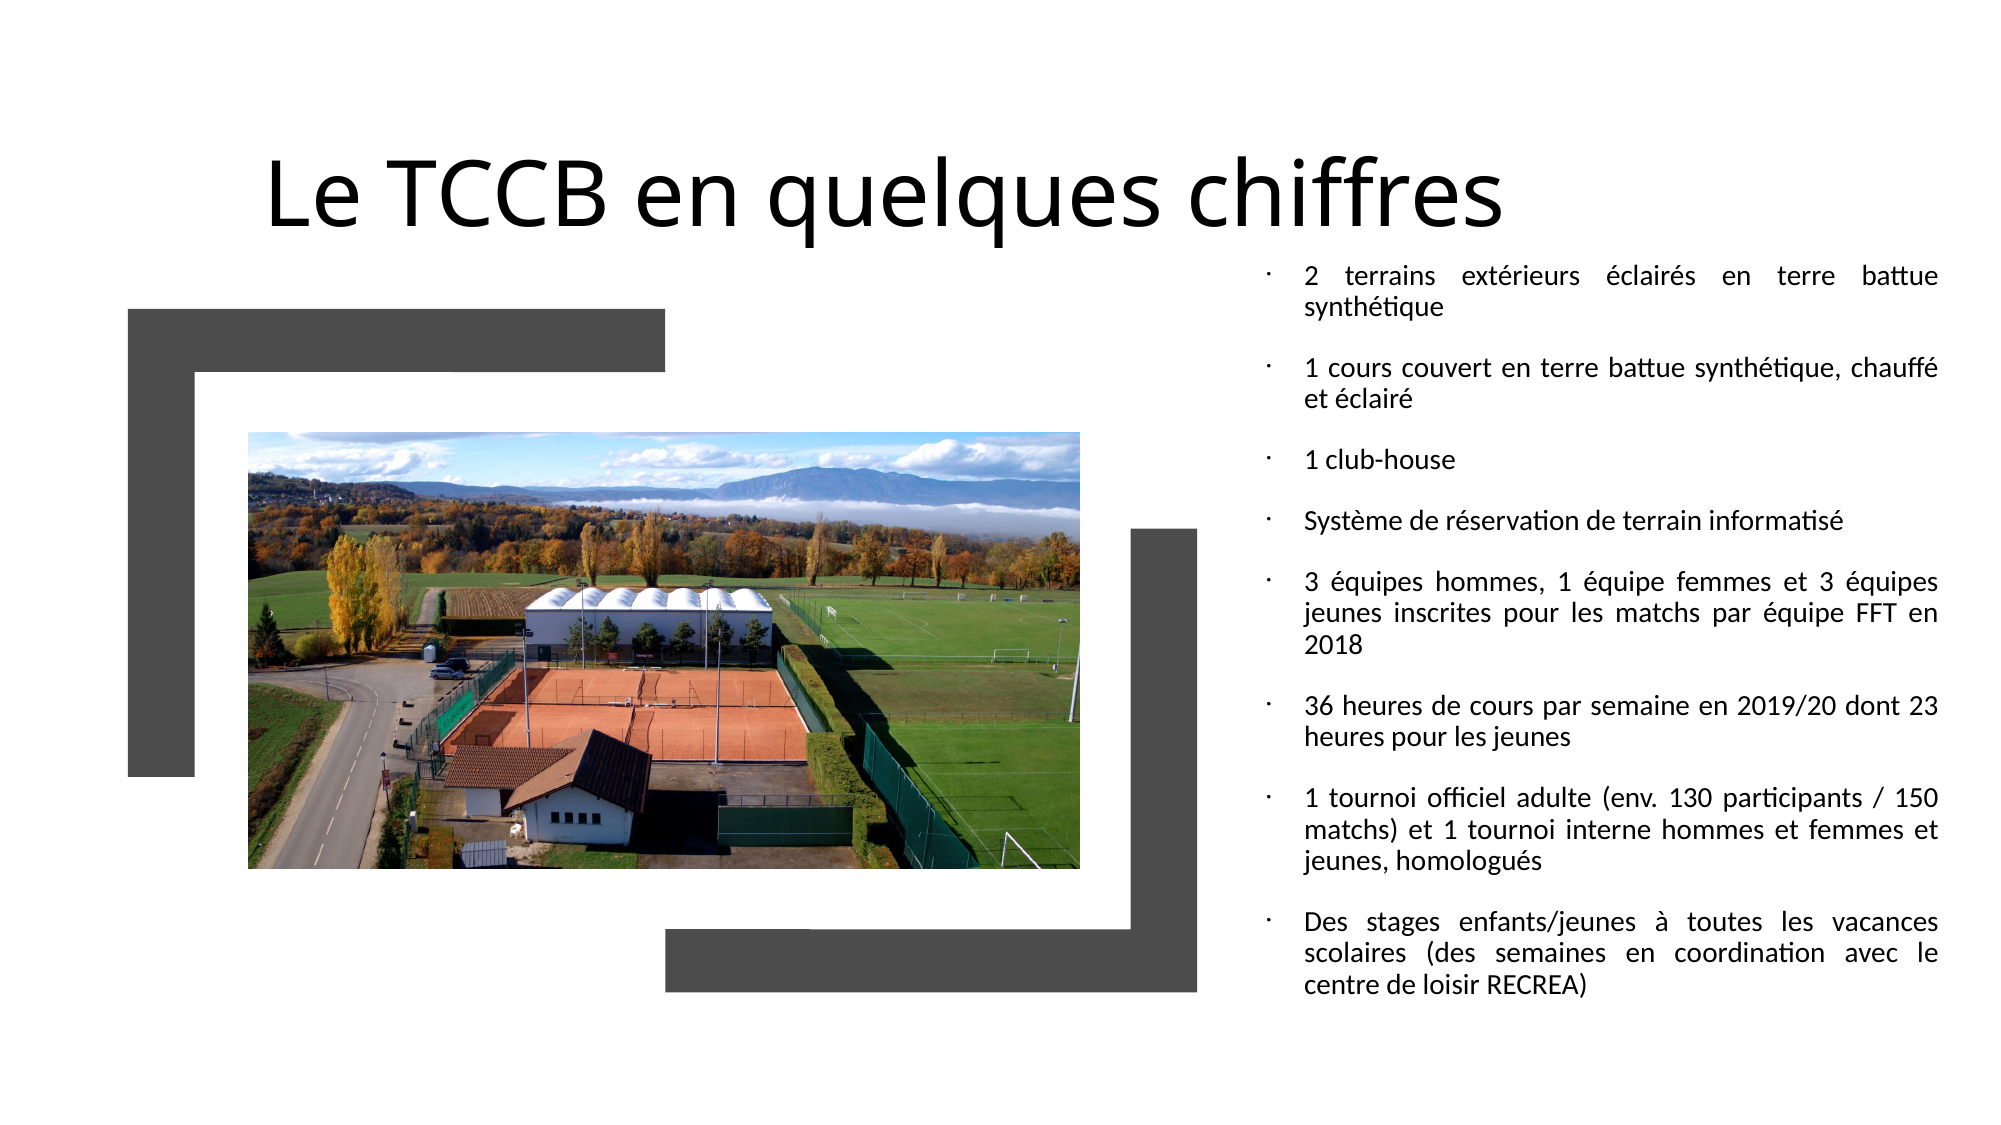

# Le TCCB en quelques chiffres
2 terrains extérieurs éclairés en terre battue synthétique
1 cours couvert en terre battue synthétique, chauffé et éclairé
1 club-house
Système de réservation de terrain informatisé
3 équipes hommes, 1 équipe femmes et 3 équipes jeunes inscrites pour les matchs par équipe FFT en 2018
36 heures de cours par semaine en 2019/20 dont 23 heures pour les jeunes
1 tournoi officiel adulte (env. 130 participants / 150 matchs) et 1 tournoi interne hommes et femmes et jeunes, homologués
Des stages enfants/jeunes à toutes les vacances scolaires (des semaines en coordination avec le centre de loisir RECREA)